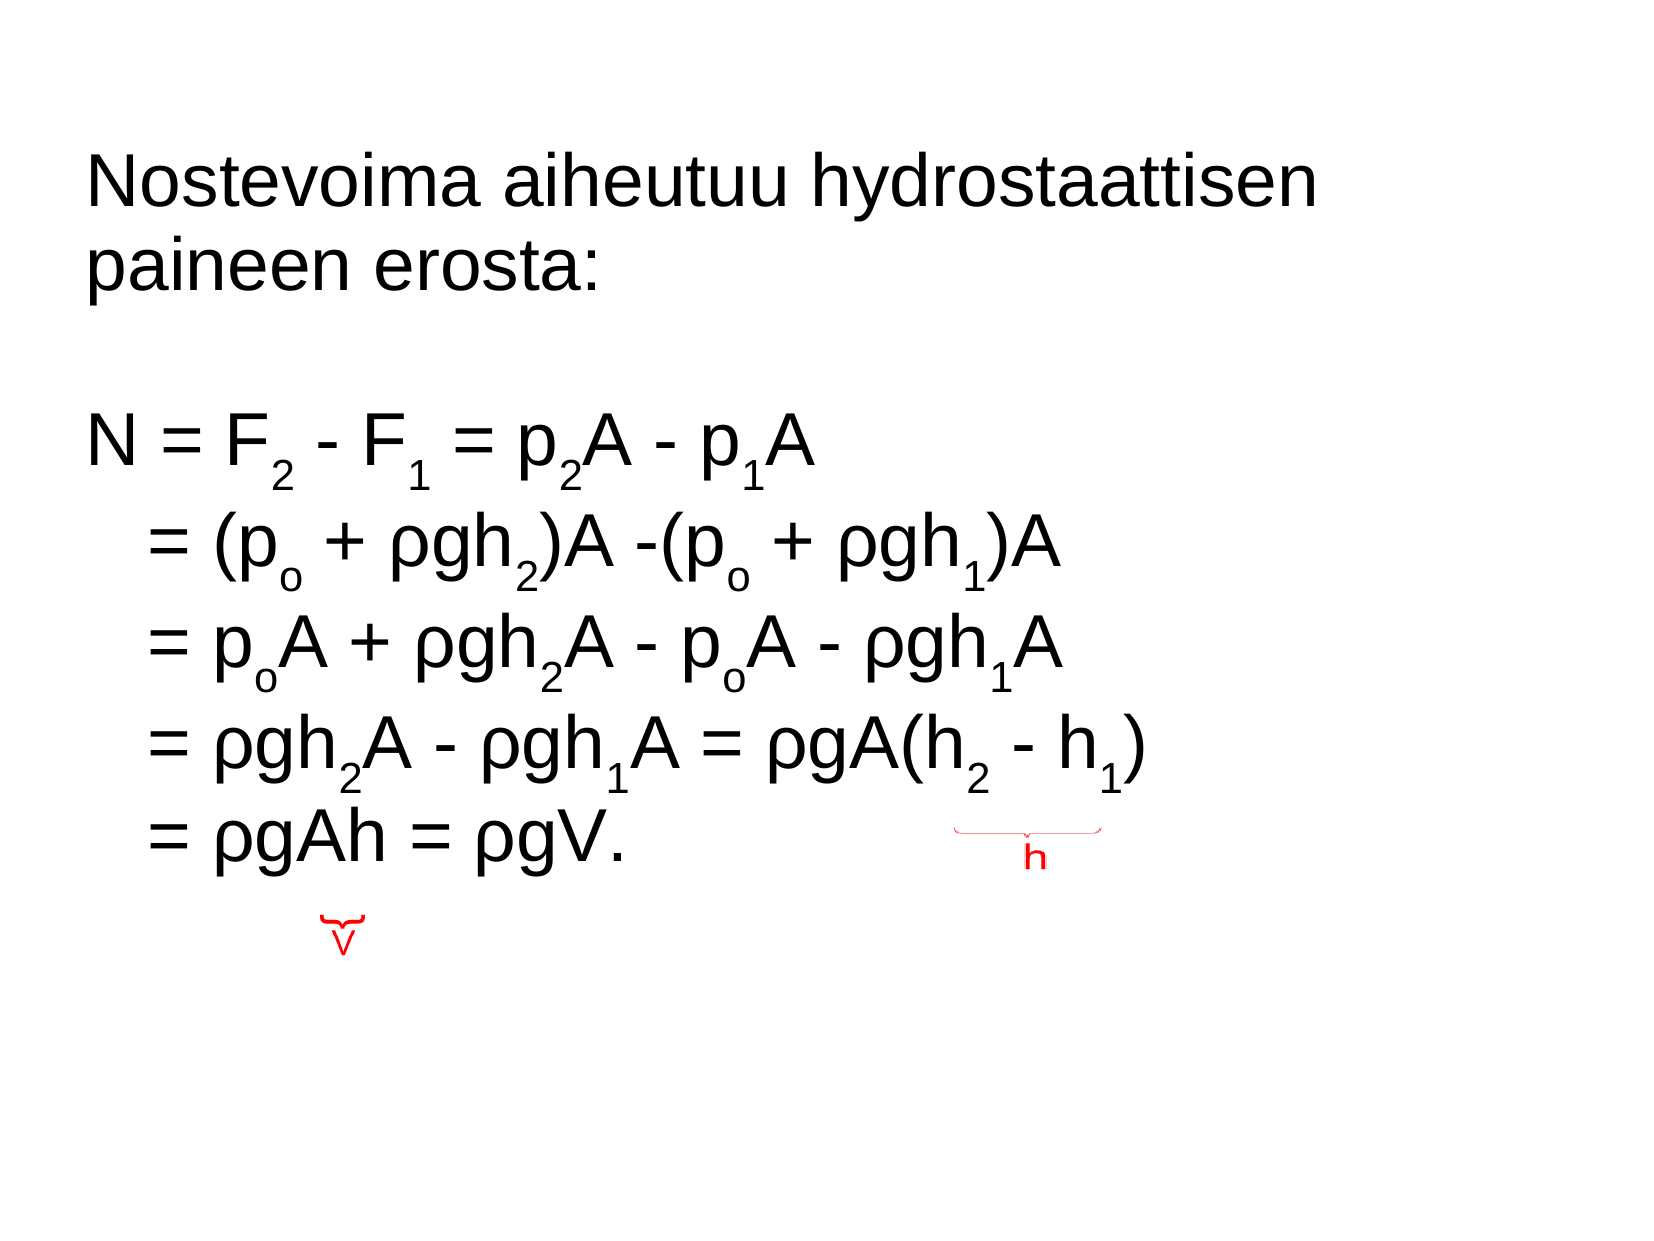

Nostevoima aiheutuu hydrostaattisen paineen erosta:
N = F2 - F1 = p2A - p1A
 = (po + ρgh2)A -(po + ρgh1)A
 = poA + ρgh2A - poA - ρgh1A
 = ρgh2A - ρgh1A = ρgA(h2 - h1)
 = ρgAh = ρgV.